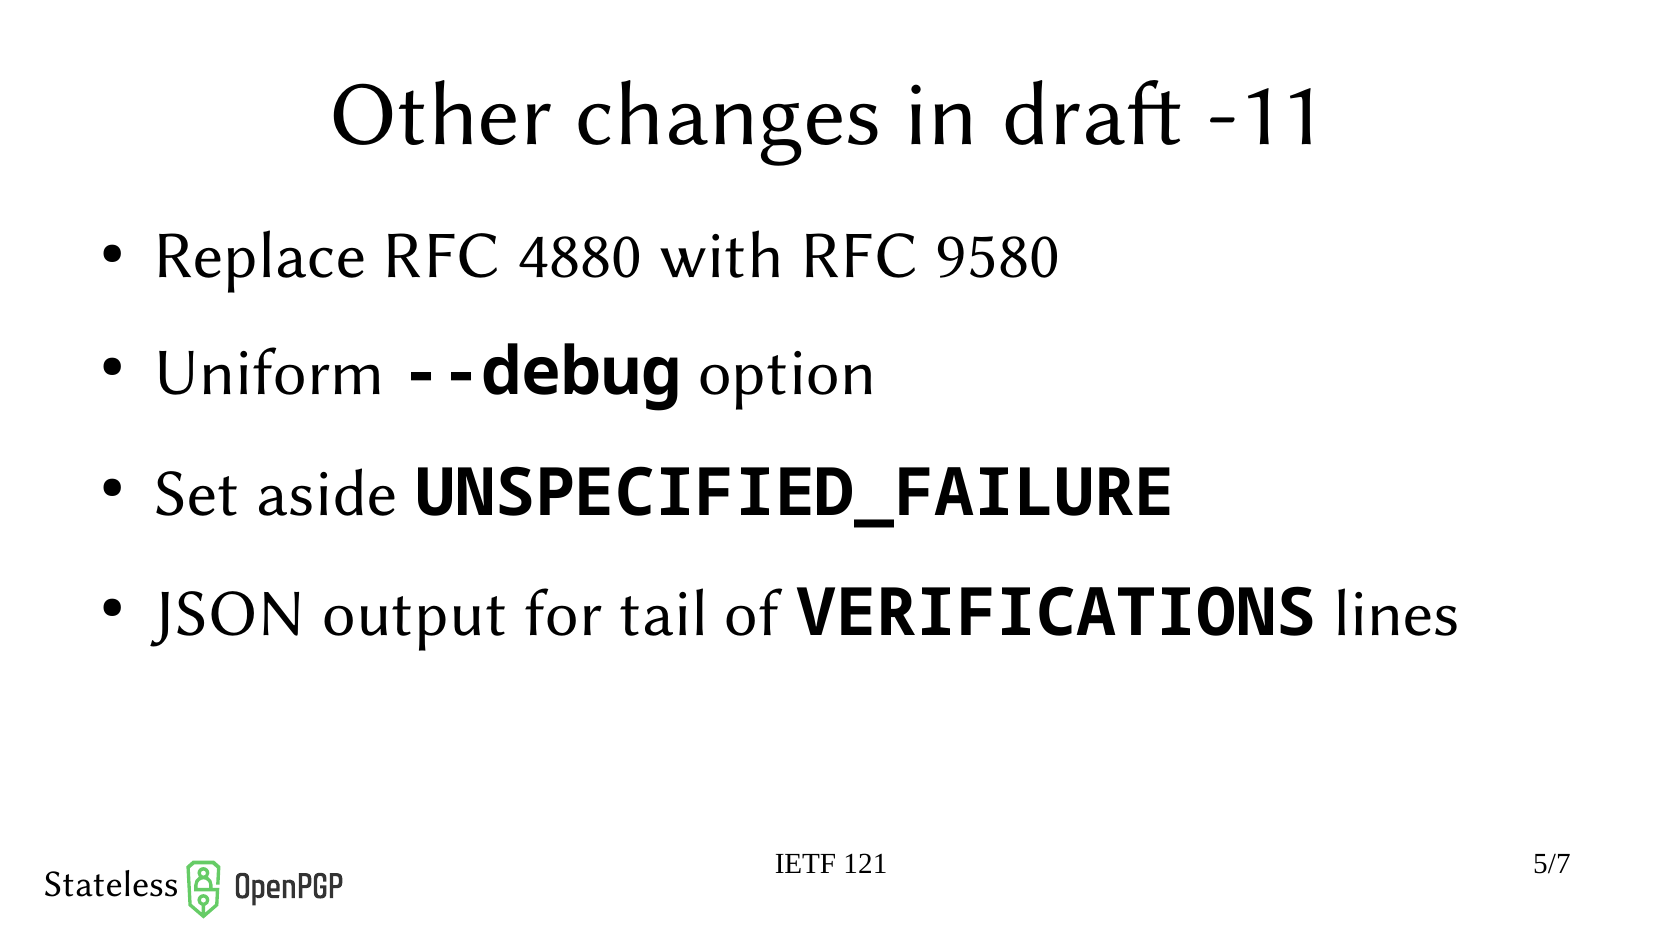

# Other changes in draft -11
Replace RFC 4880 with RFC 9580
Uniform --debug option
Set aside UNSPECIFIED_FAILURE
JSON output for tail of VERIFICATIONS lines
 IETF 121
5